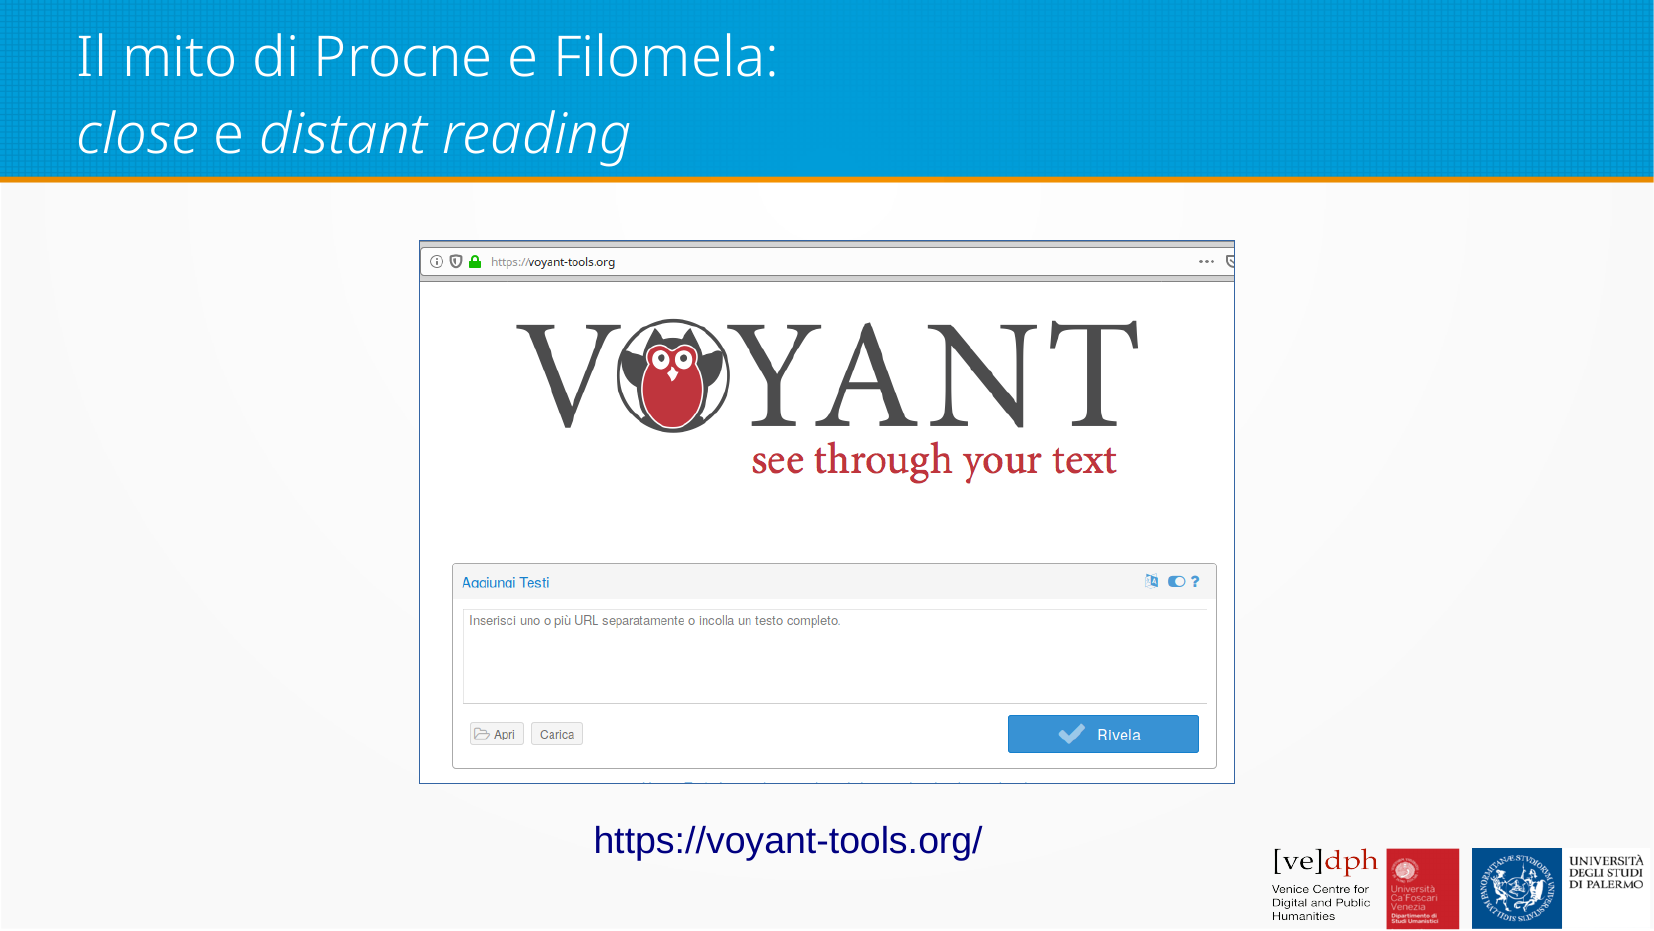

# Il mito di Procne e Filomela: close e distant reading
https://voyant-tools.org/